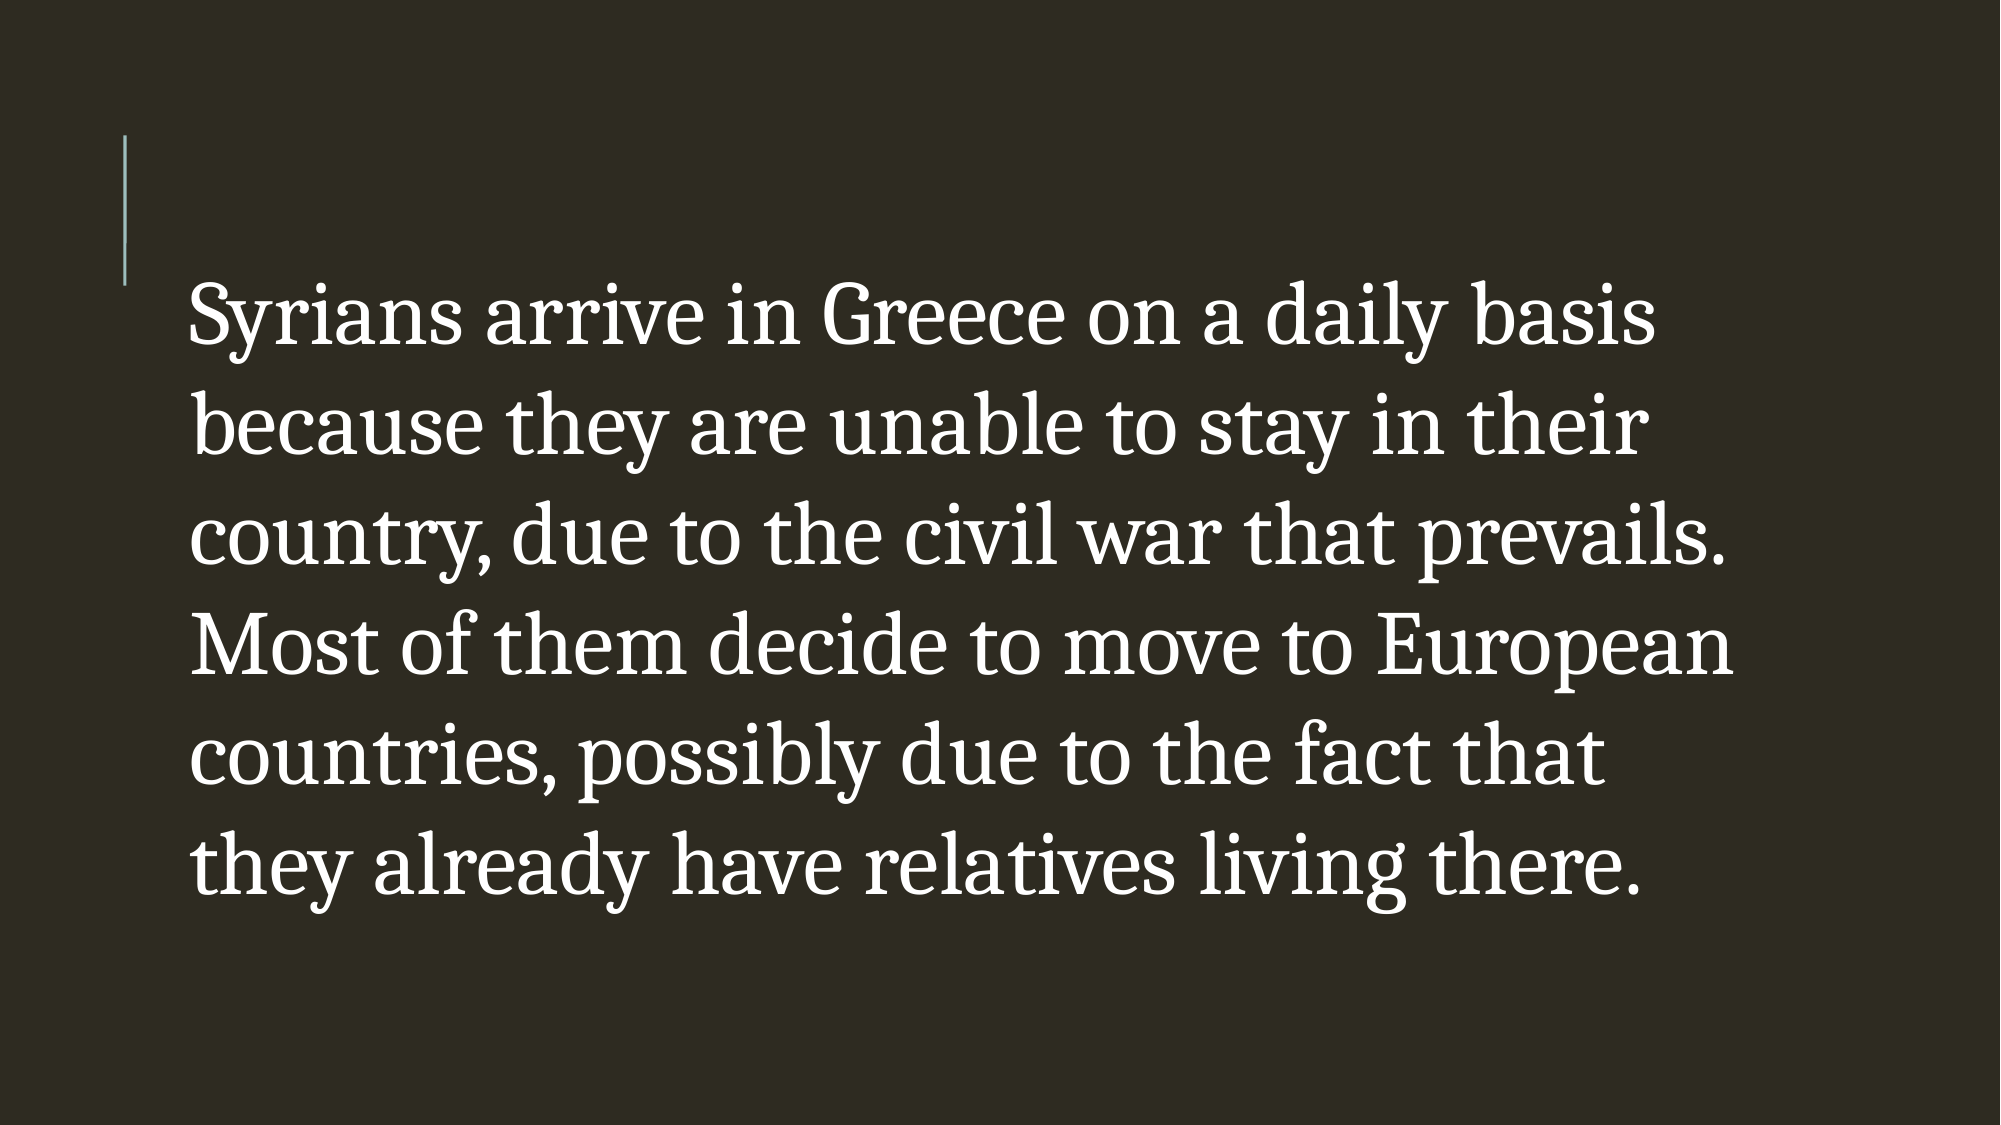

# Syrians arrive in Greece on a daily basis because they are unable to stay in their country, due to the civil war that prevails.  Most of them decide to move to European countries, possibly due to the fact that they already have relatives living there.